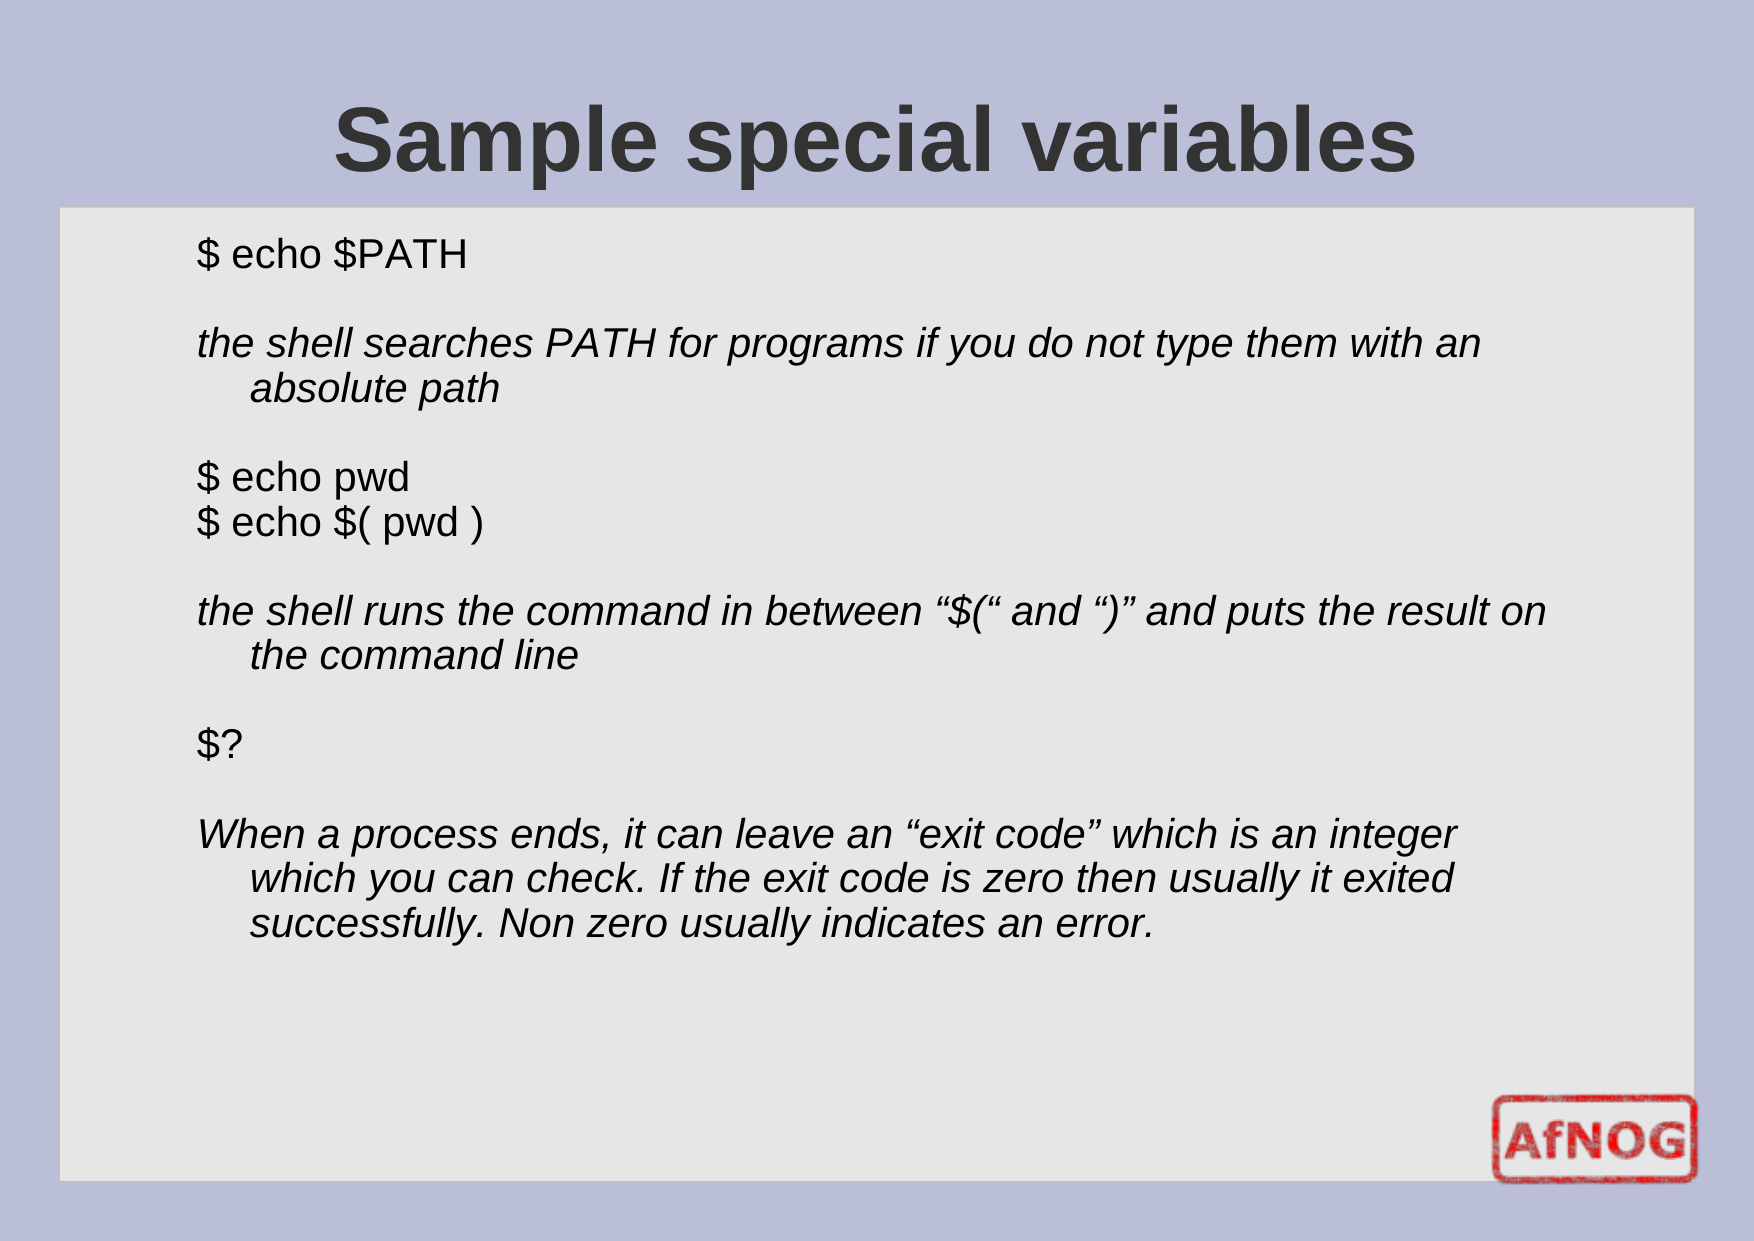

# Sample special variables
$ echo $PATH
the shell searches PATH for programs if you do not type them with an absolute path
$ echo pwd
$ echo $( pwd )
the shell runs the command in between “$(“ and “)” and puts the result on the command line
$?
When a process ends, it can leave an “exit code” which is an integer which you can check. If the exit code is zero then usually it exited successfully. Non zero usually indicates an error.